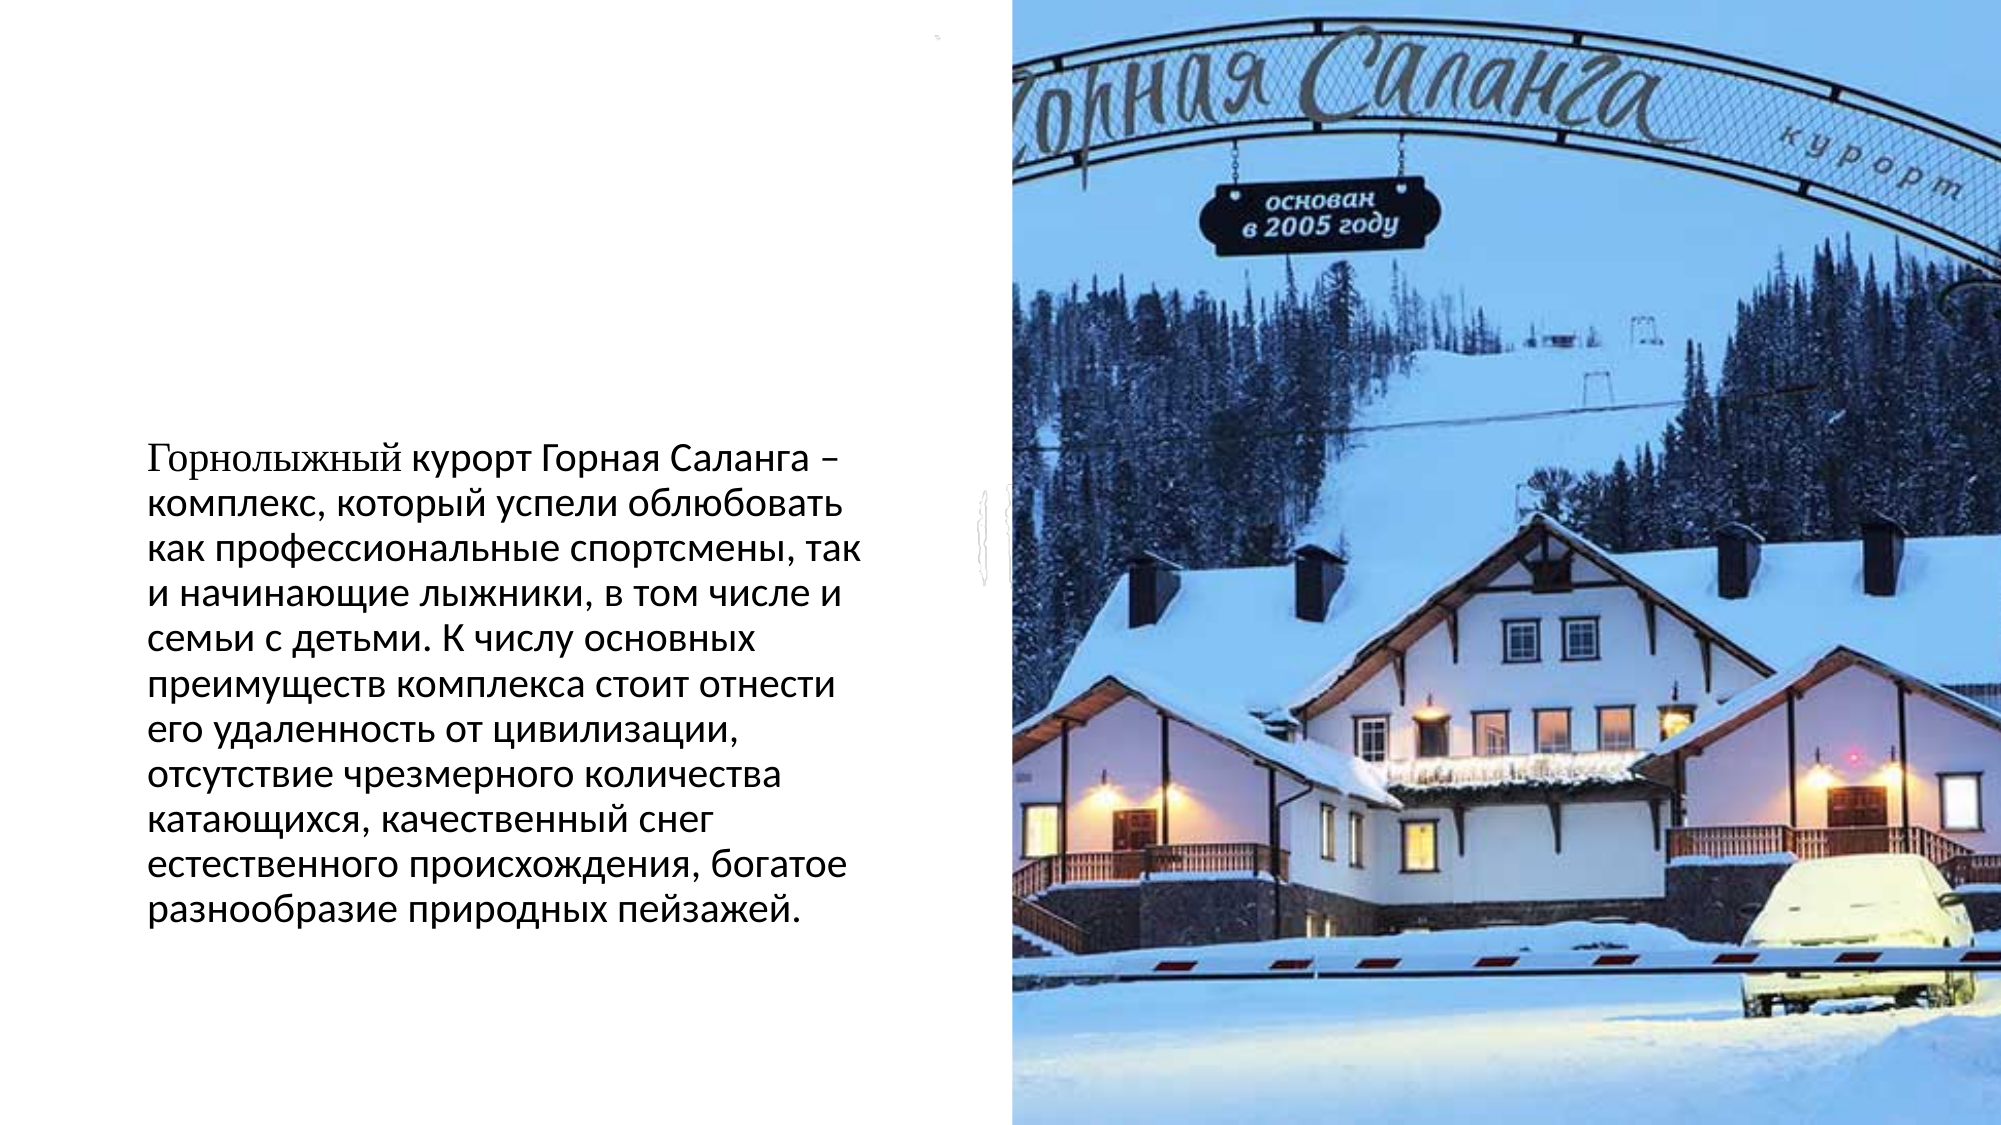

Горнолыжный курорт Горная Саланга – комплекс, который успели облюбовать как профессиональные спортсмены, так и начинающие лыжники, в том числе и семьи с детьми. К числу основных преимуществ комплекса стоит отнести его удаленность от цивилизации, отсутствие чрезмерного количества катающихся, качественный снег естественного происхождения, богатое разнообразие природных пейзажей.